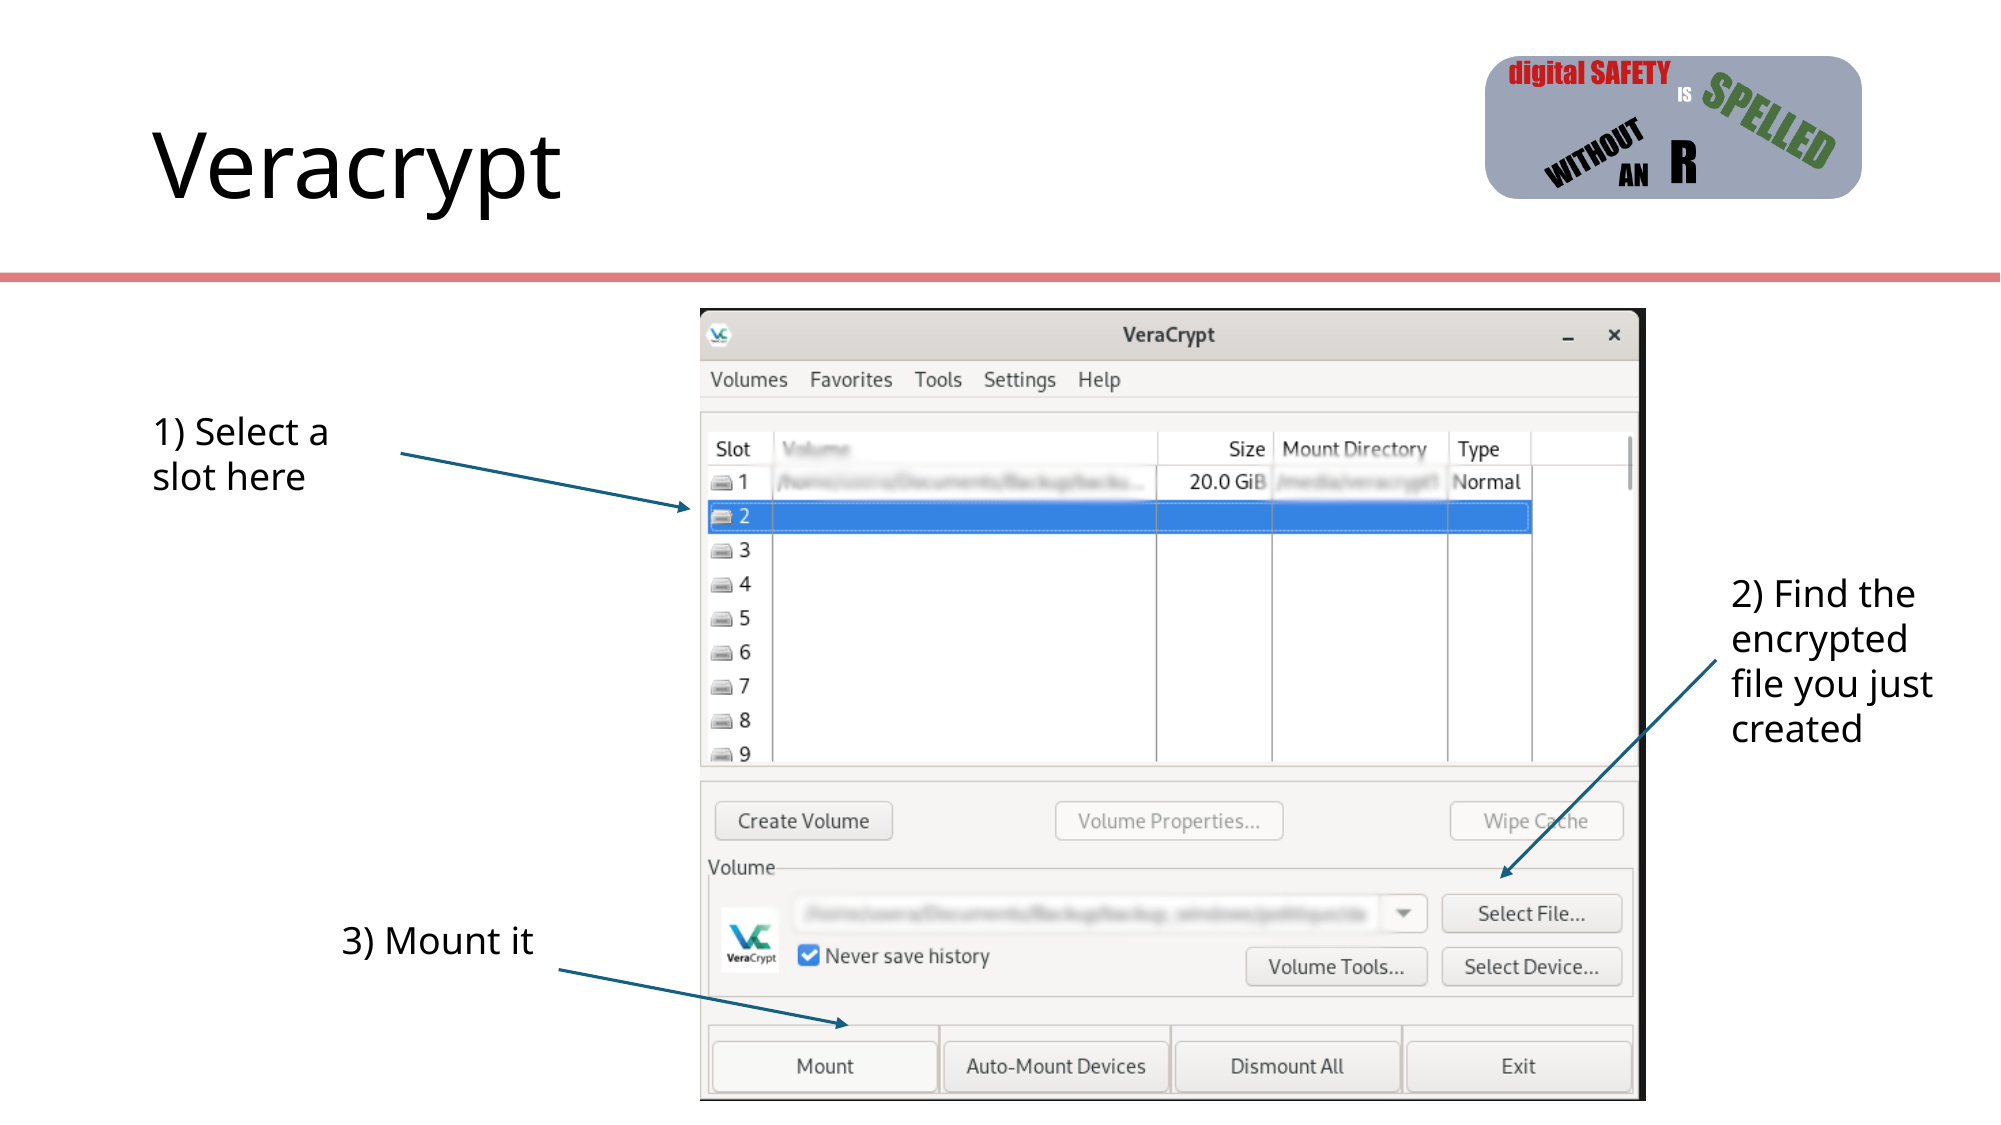

# Veracrypt
1) Select a slot here
2) Find the encrypted file you just created
3) Mount it